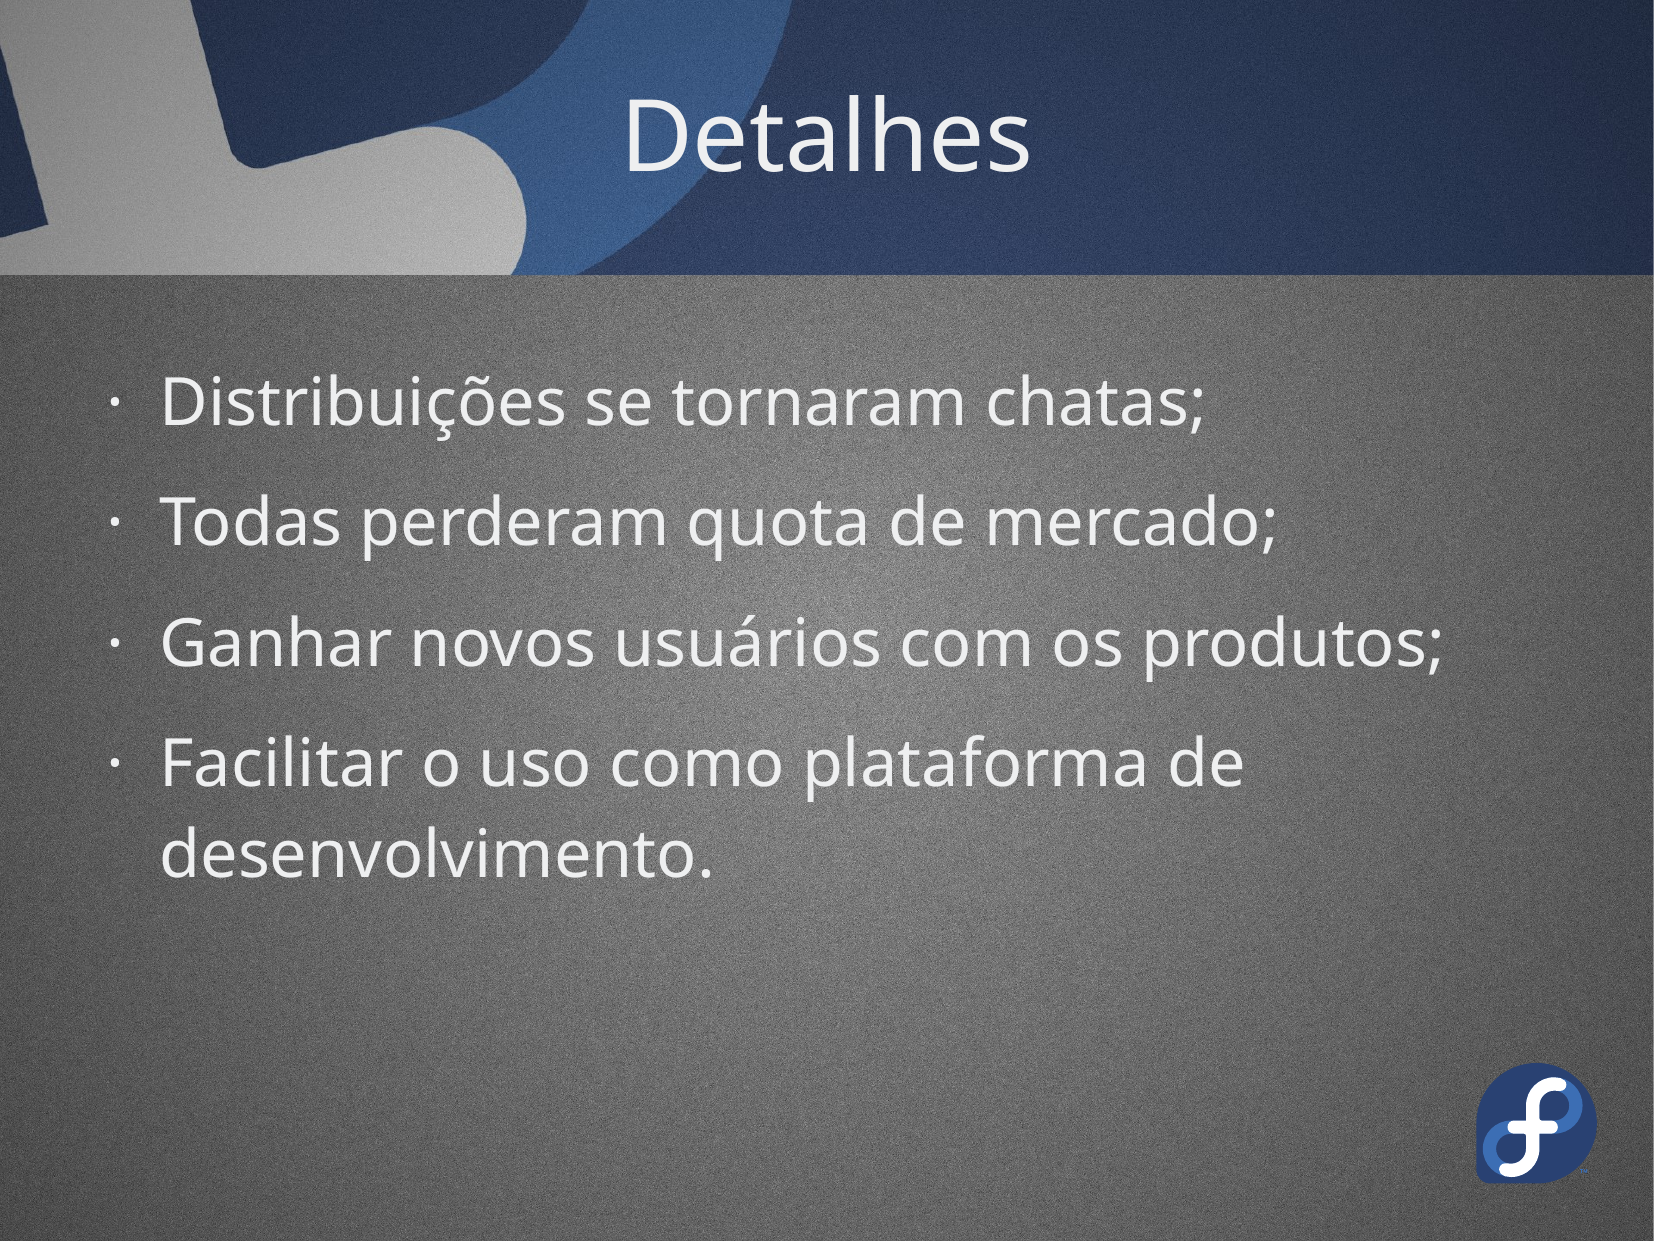

# Detalhes
Distribuições se tornaram chatas;
Todas perderam quota de mercado;
Ganhar novos usuários com os produtos;
Facilitar o uso como plataforma de desenvolvimento.